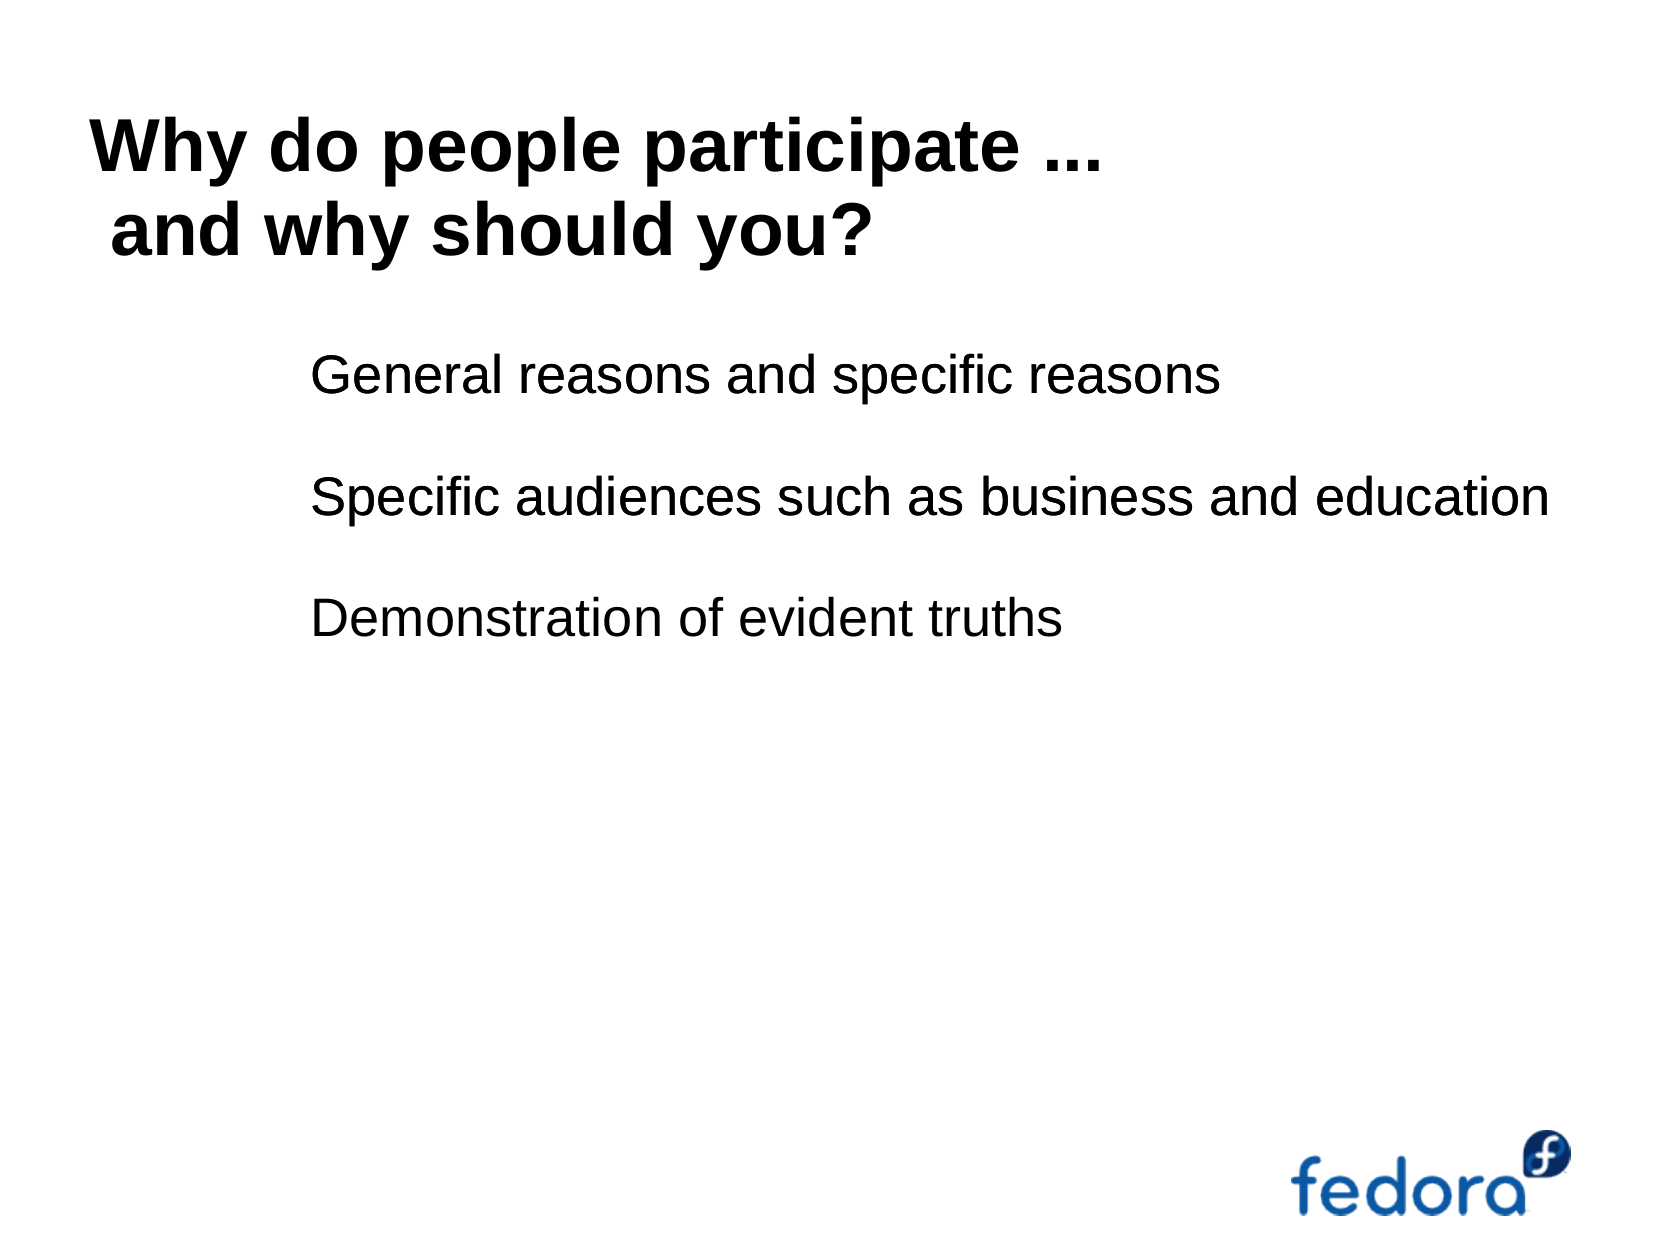

Why do people participate ...
 and why should you?
General reasons and specific reasons
Specific audiences such as business and education
General reasons and specific reasons
Specific audiences such as business and education
Demonstration of evident truths